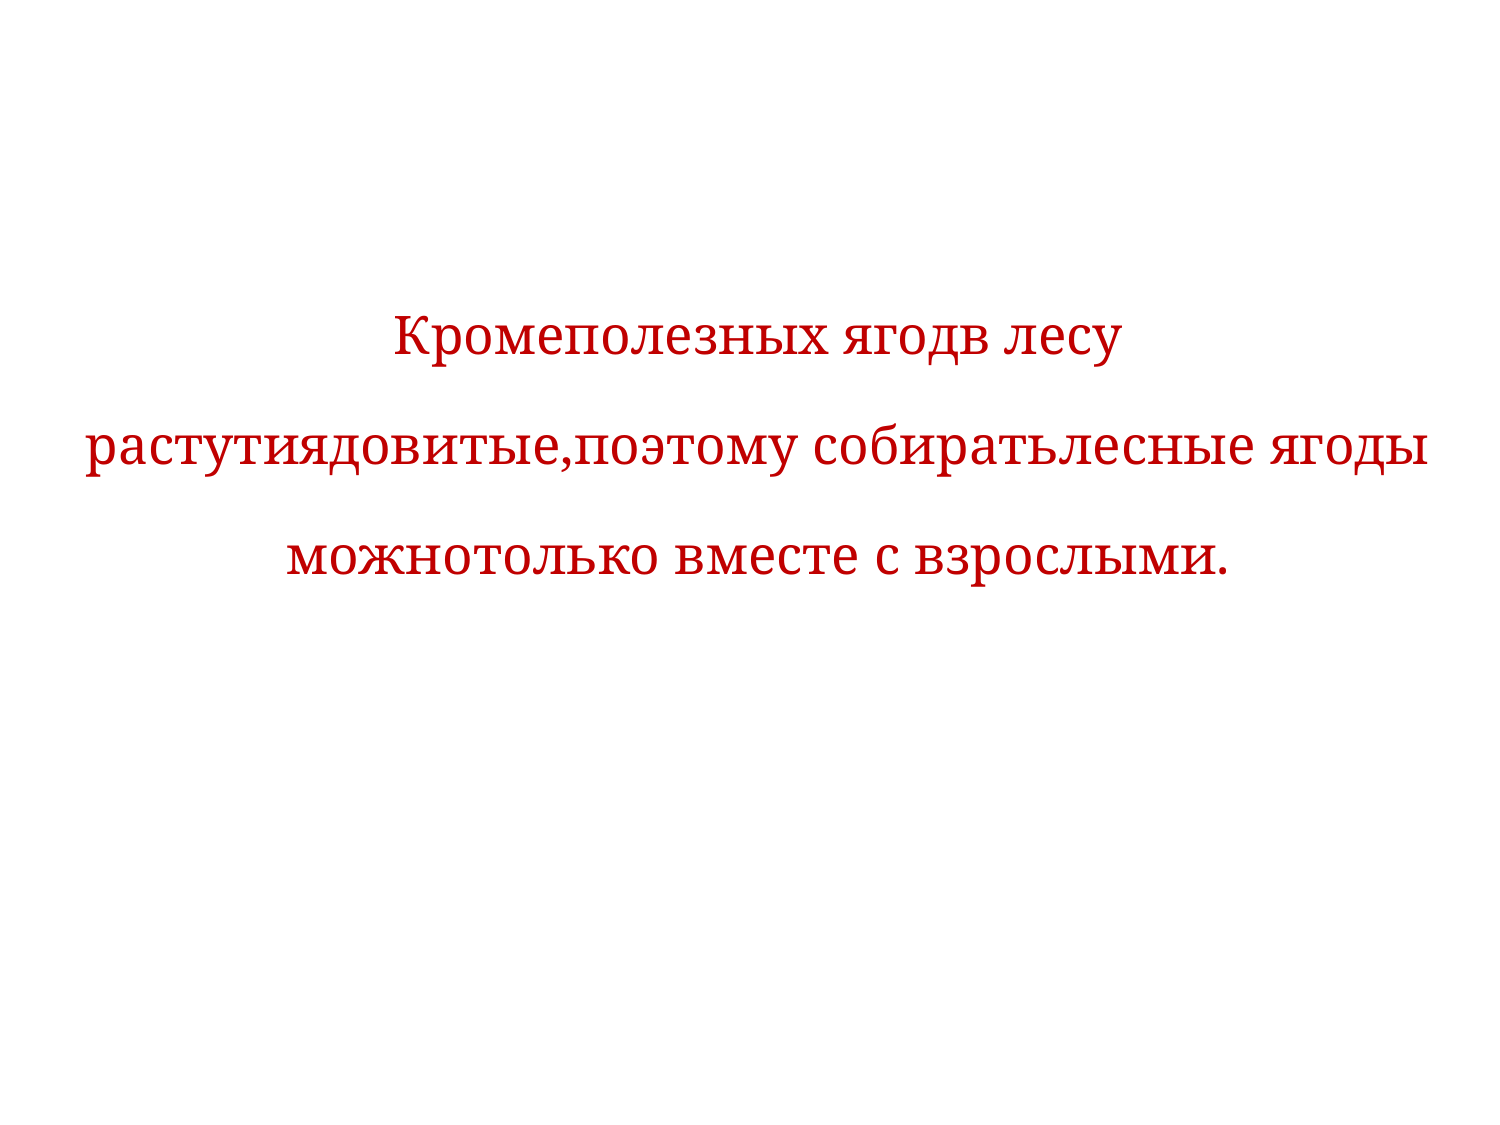

Кромеполезных ягодв лесу растутиядовитые,поэтому собиратьлесные ягоды можнотолько вместе с взрослыми.